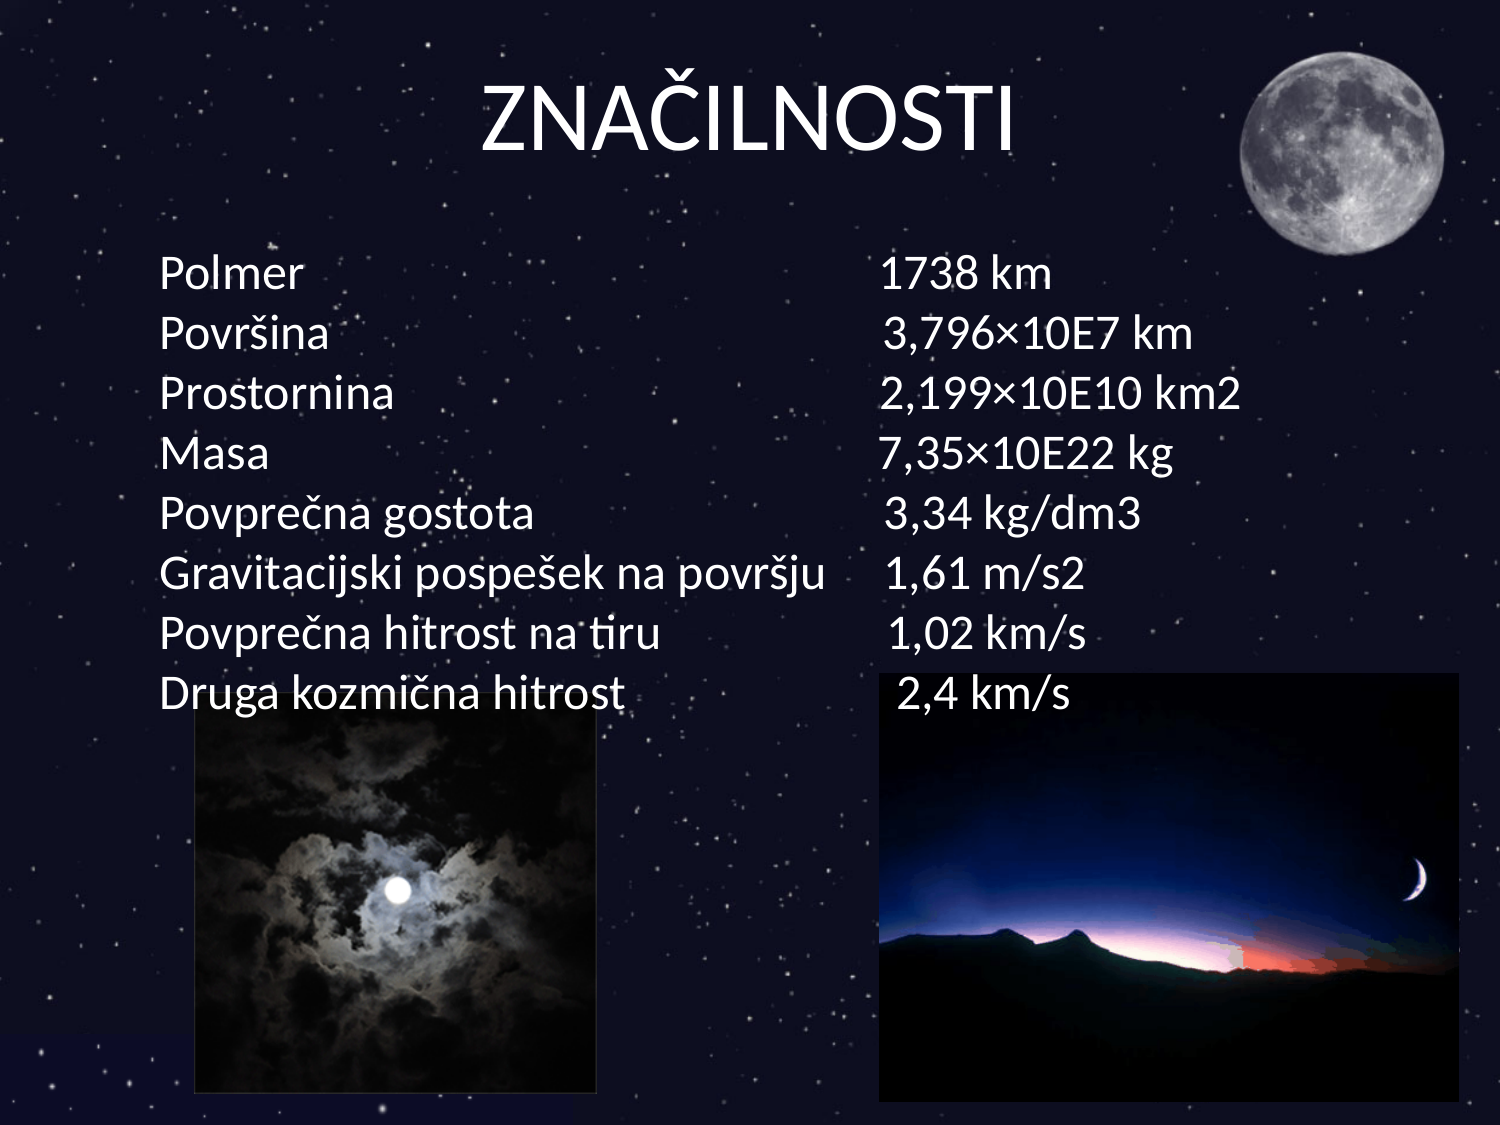

ZNAČILNOSTI
# Polmer                                                1738 km Površina                                             3,796×10E7 km Prostornina                                        2,199×10E10 km2 Masa                                                7,35×10E22 kg Povprečna gostota                           3,34 kg/dm3 Gravitacijski pospešek na površju     1,61 m/s2 Povprečna hitrost na tiru                    1,02 km/s Druga kozmična hitrost                     2,4 km/s